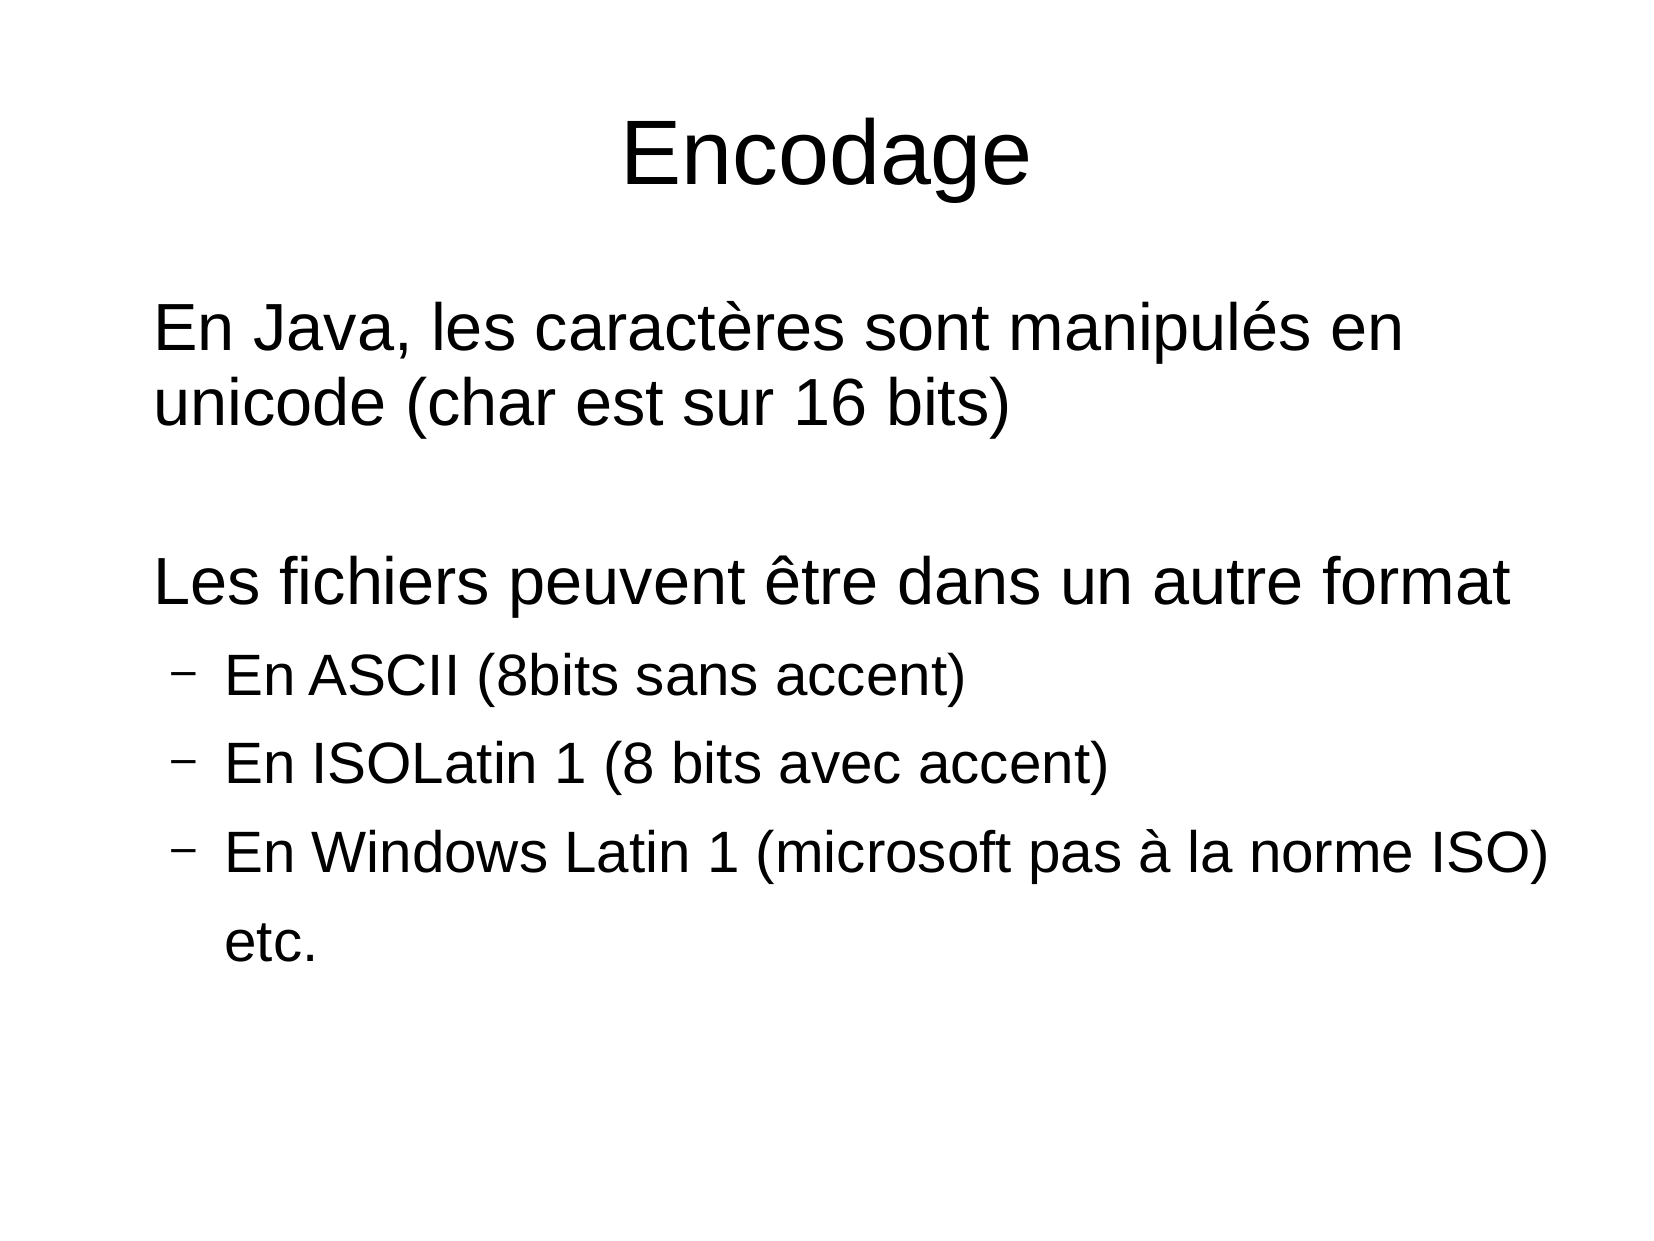

# Encodage
En Java, les caractères sont manipulés en unicode (char est sur 16 bits)
Les fichiers peuvent être dans un autre format
En ASCII (8bits sans accent)
En ISOLatin 1 (8 bits avec accent)
En Windows Latin 1 (microsoft pas à la norme ISO)
etc.